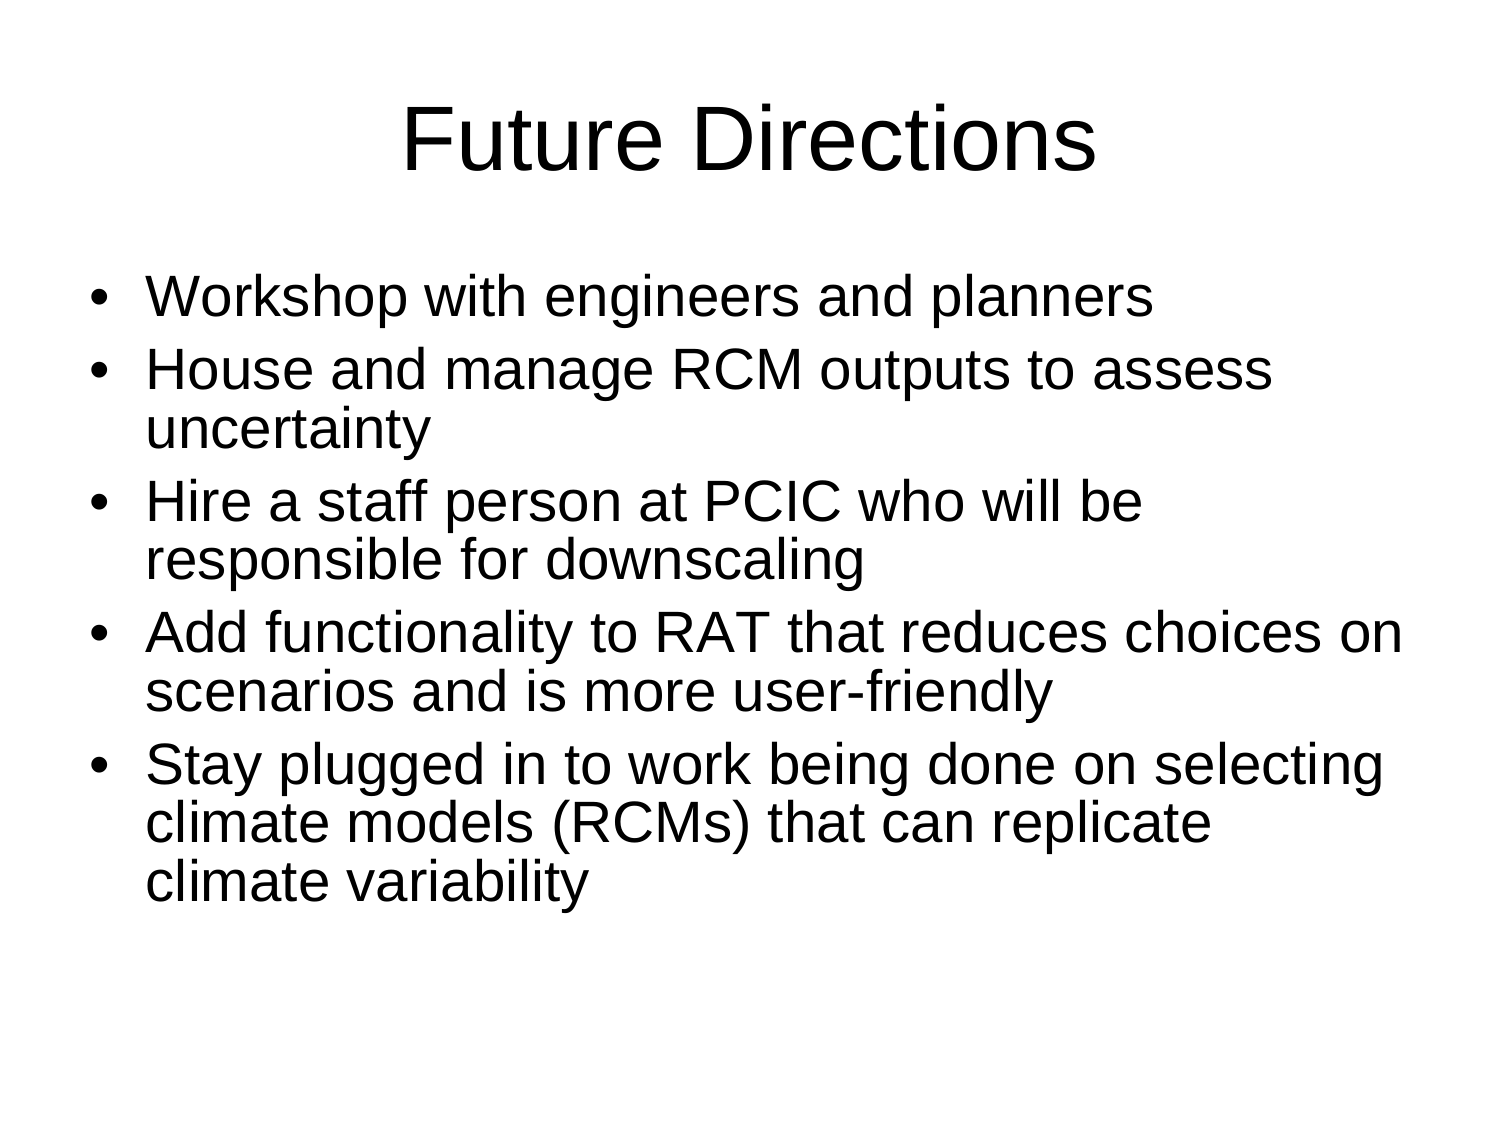

# Future Directions
•	Workshop with engineers and planners
•	House and manage RCM outputs to assess uncertainty
•	Hire a staff person at PCIC who will be responsible for downscaling
•	Add functionality to RAT that reduces choices on scenarios and is more user-friendly
•	Stay plugged in to work being done on selecting climate models (RCMs) that can replicate climate variability